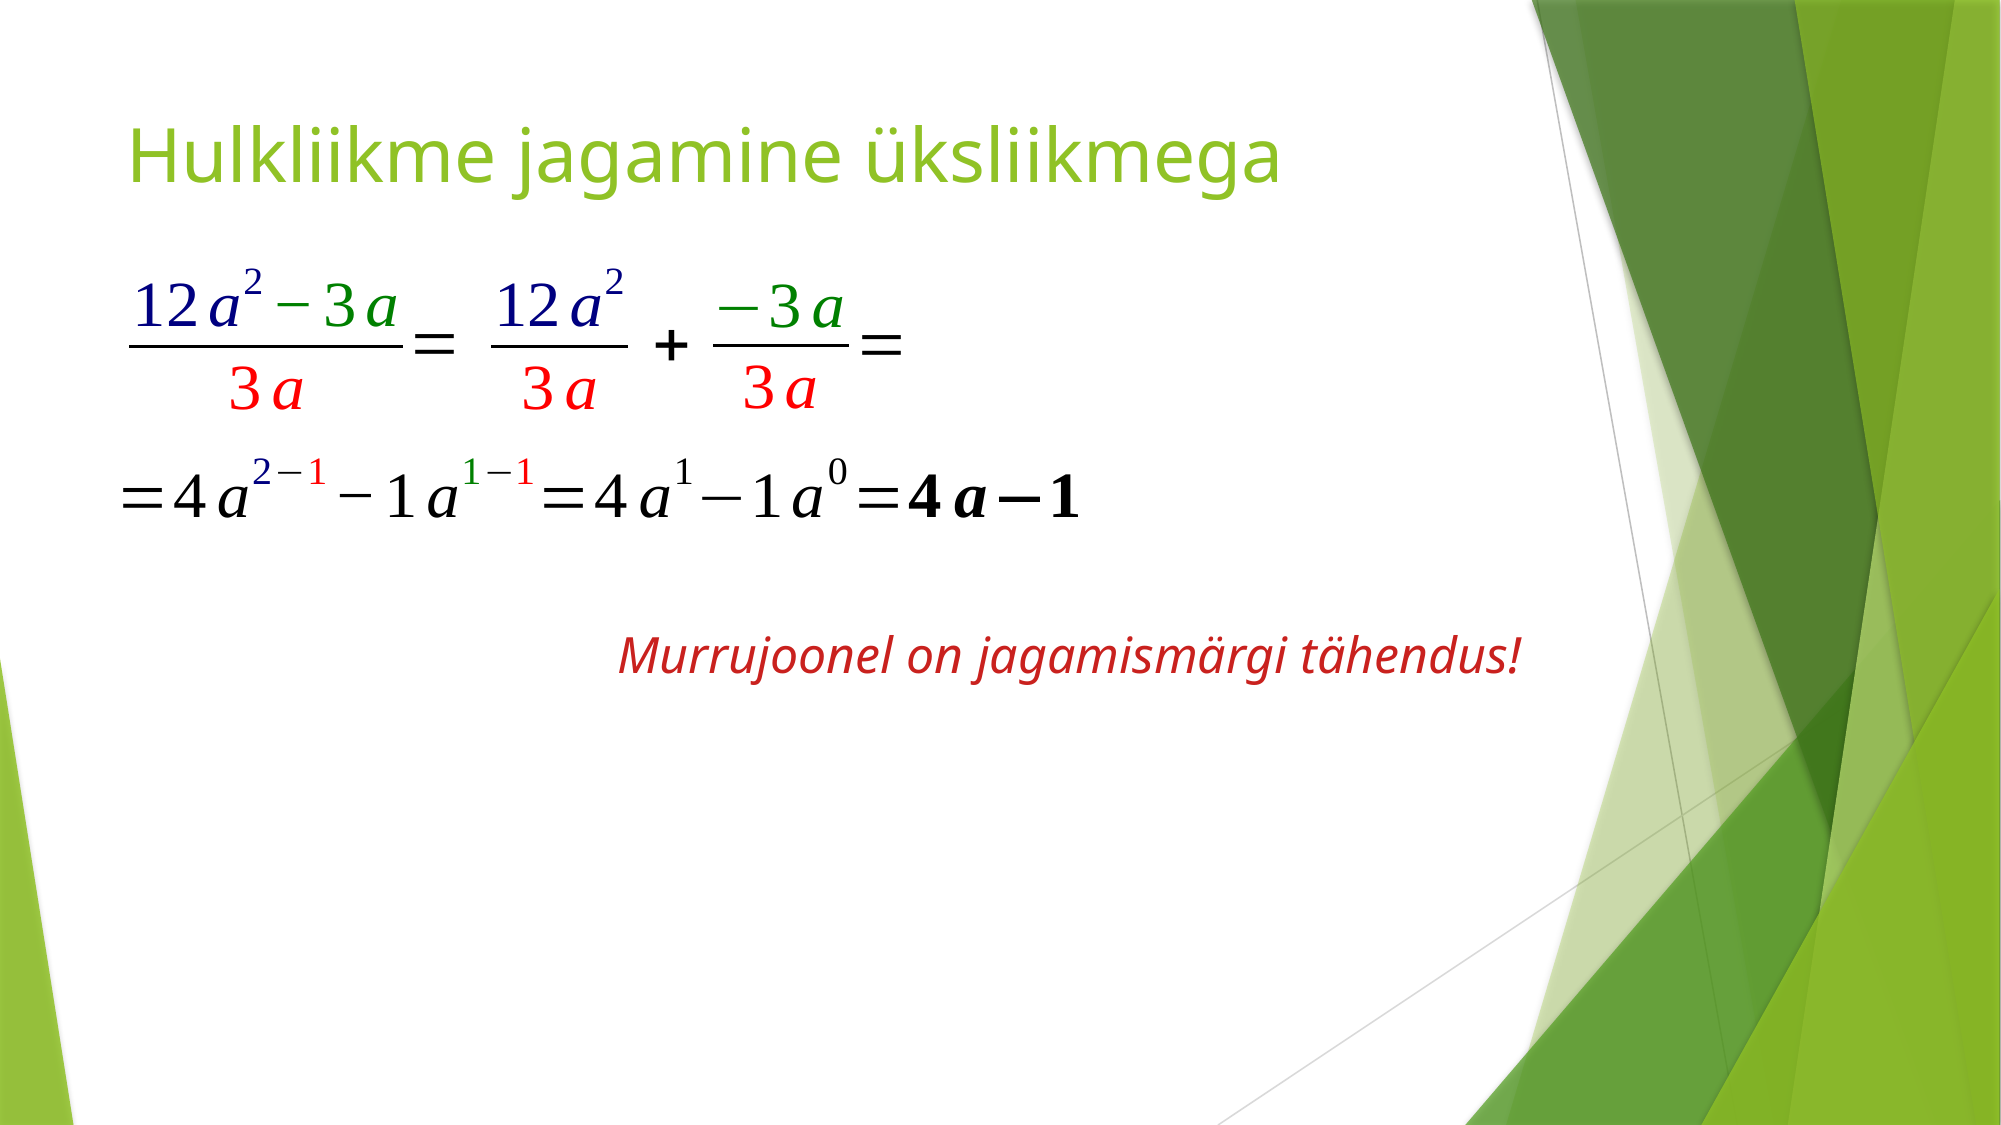

# Hulkliikme jagamine üksliikmega
Murrujoonel on jagamismärgi tähendus!